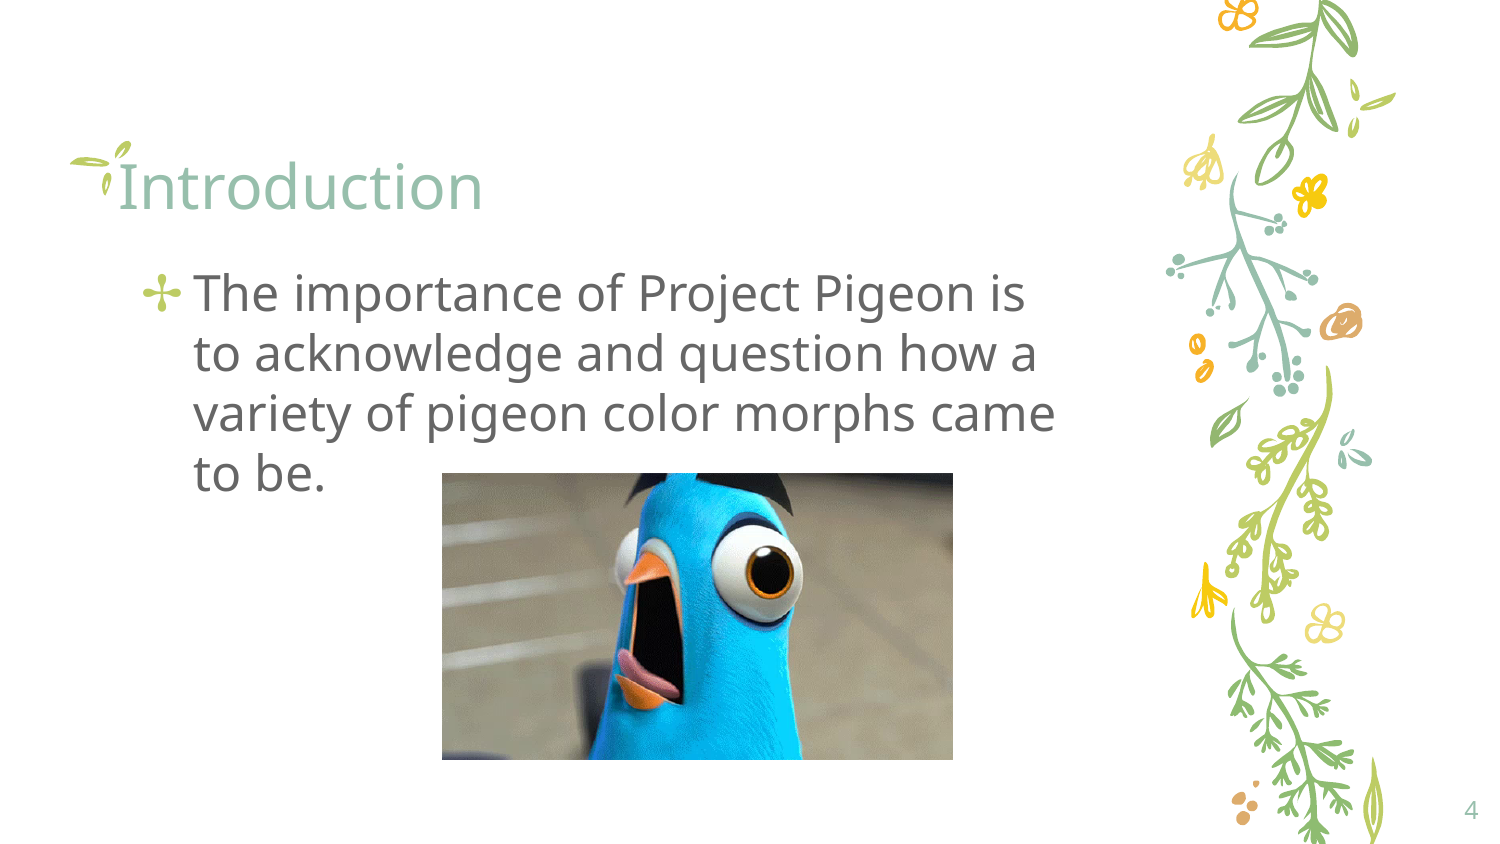

# Introduction
The importance of Project Pigeon is to acknowledge and question how a variety of pigeon color morphs came to be.